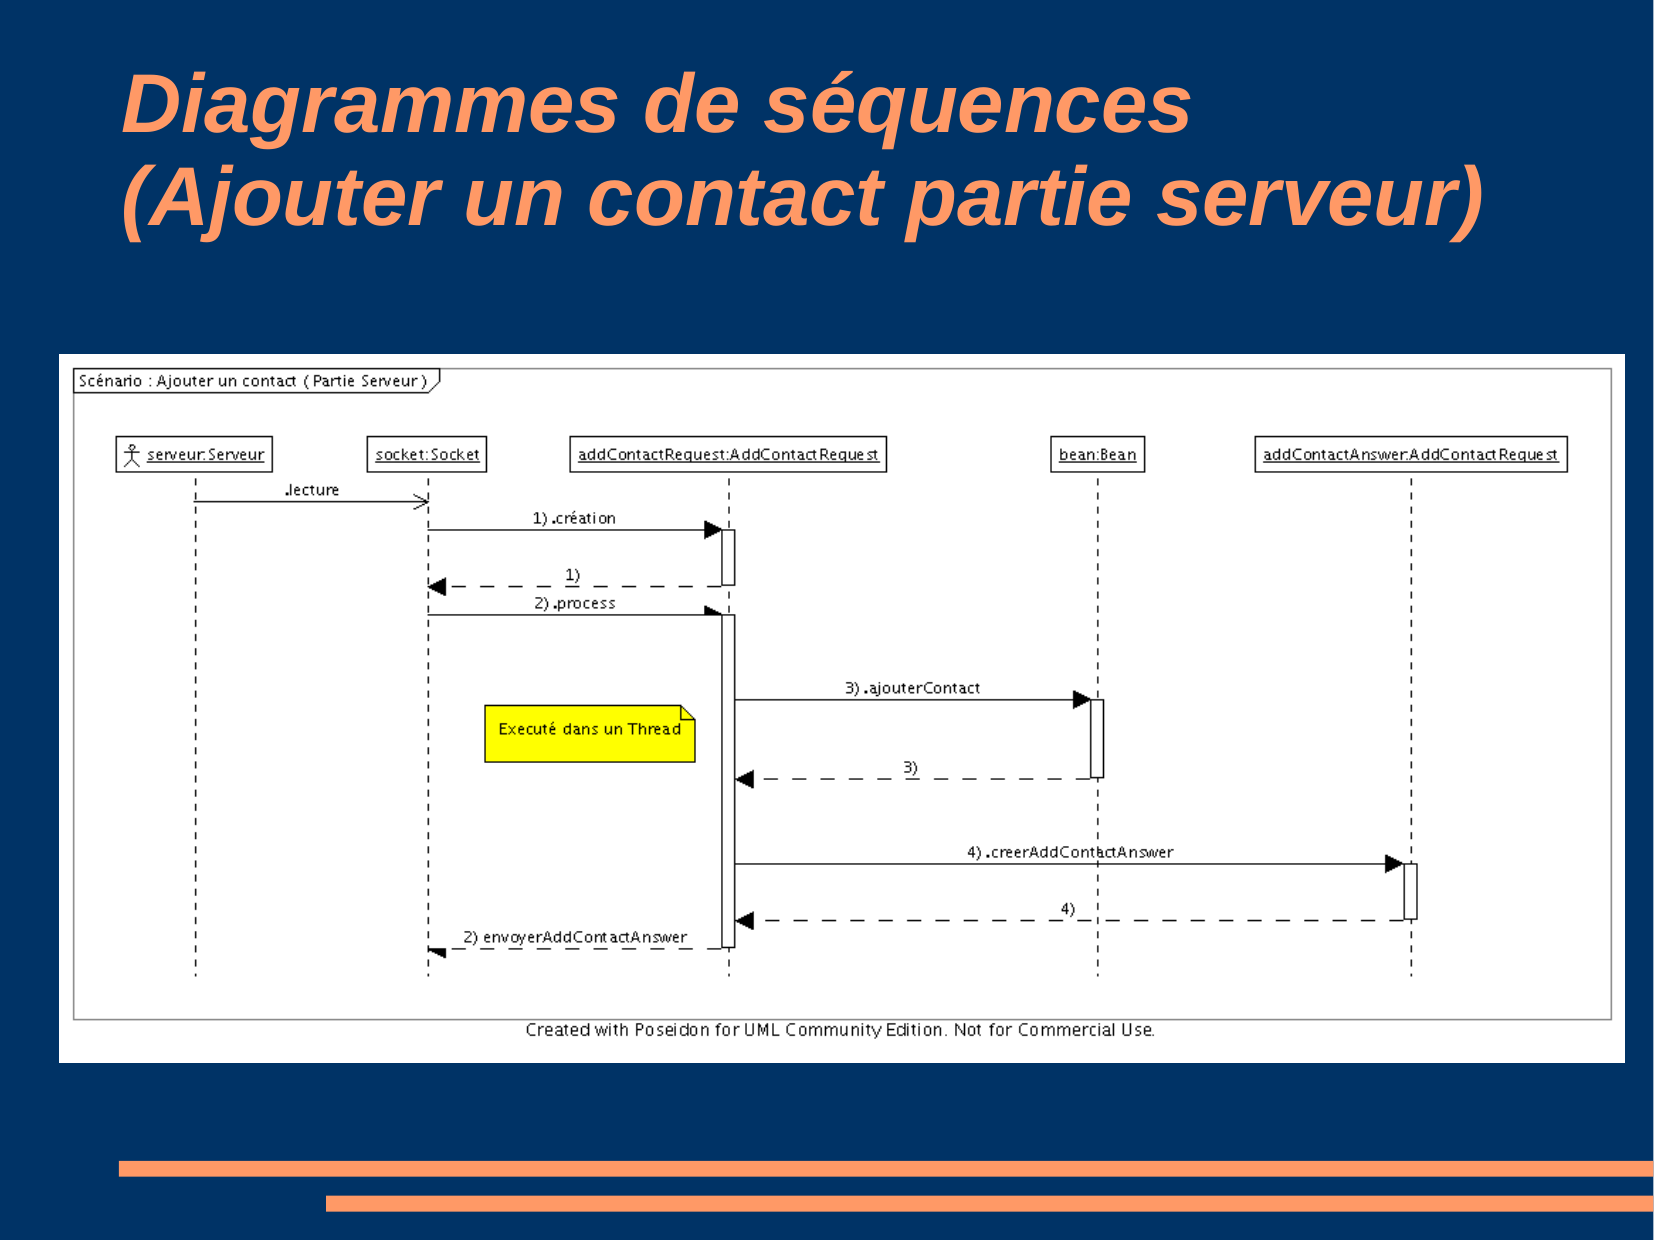

# Diagrammes de séquences (Ajouter un contact partie serveur)